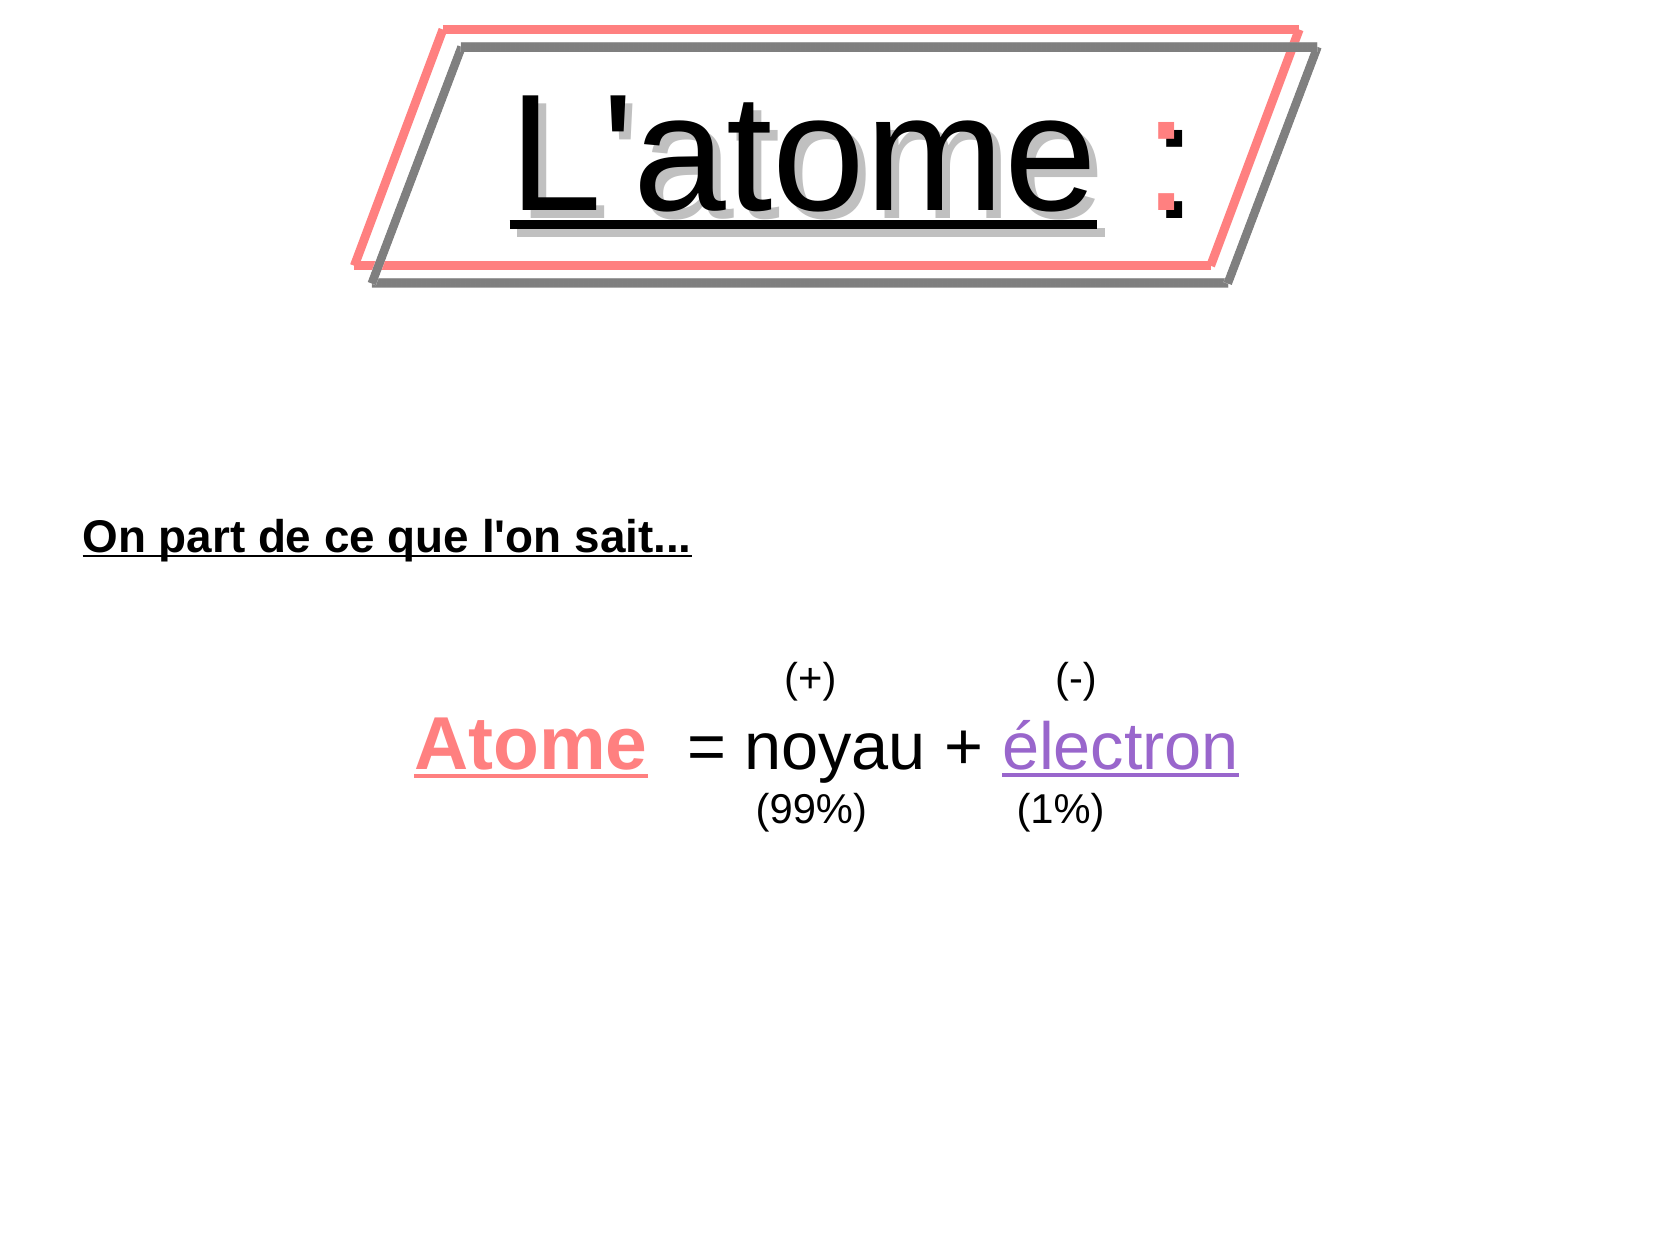

# L'atome :
On part de ce que l'on sait...
 (+) (-)
Atome = noyau + électron
 (99%) (1%)